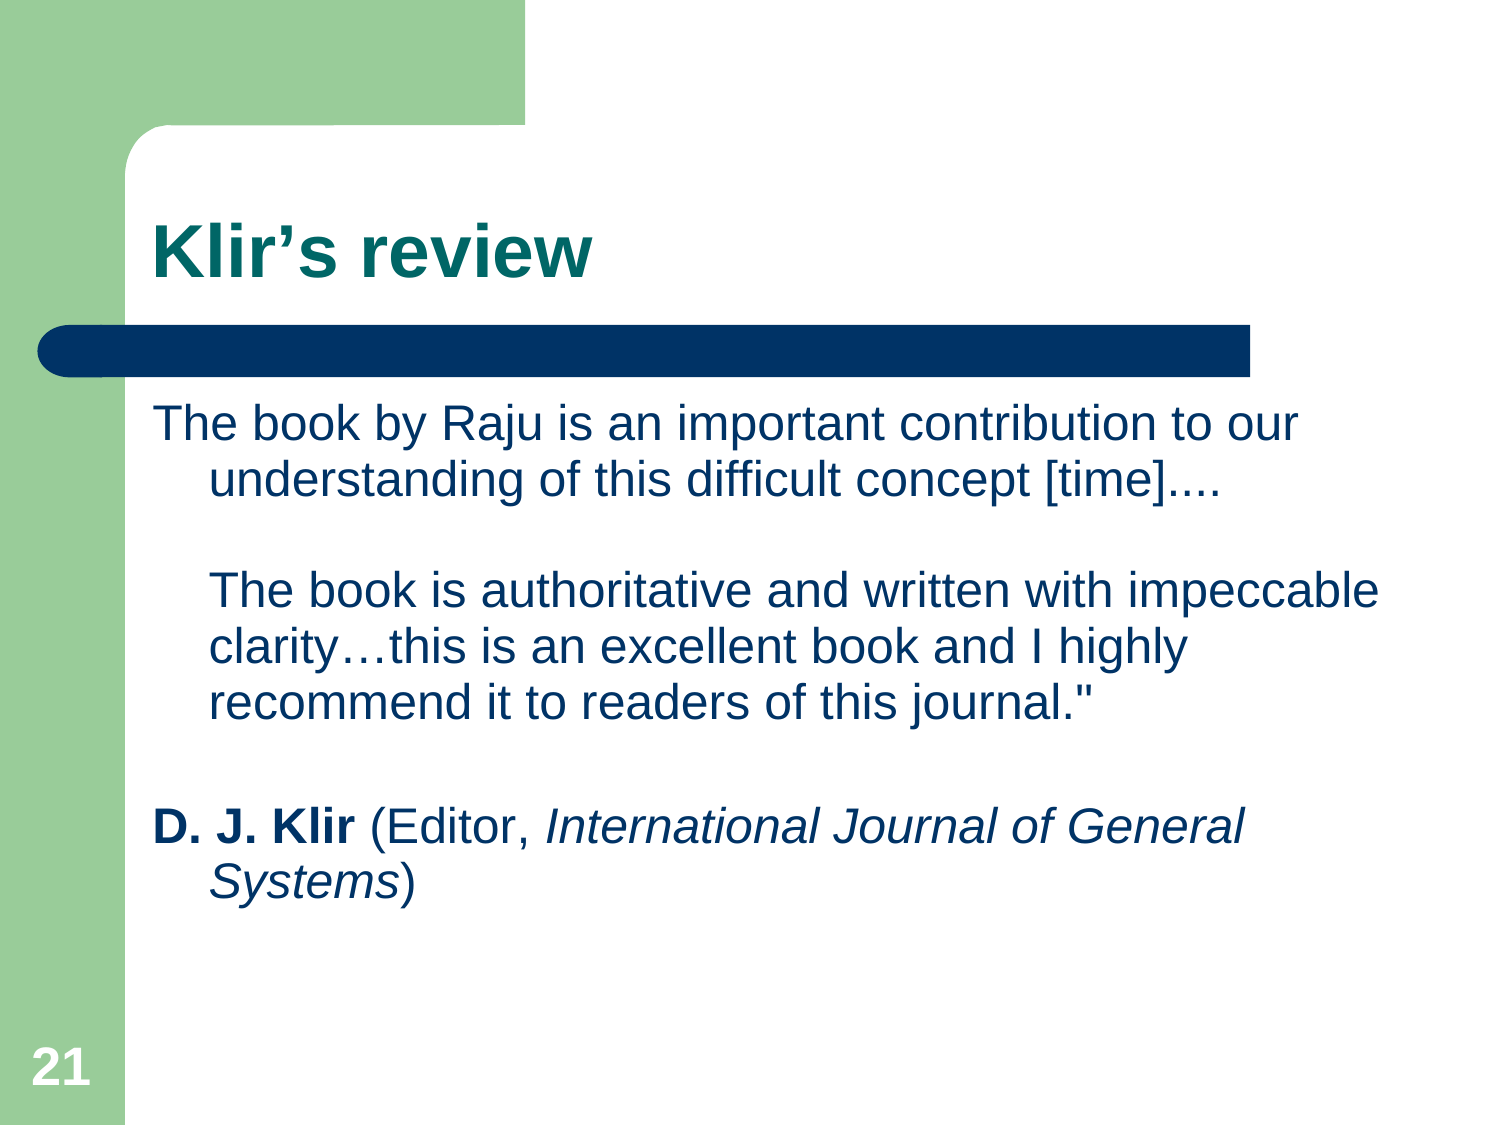

# Klir’s review
The book by Raju is an important contribution to our understanding of this difficult concept [time]....
The book is authoritative and written with impeccable clarity…this is an excellent book and I highly recommend it to readers of this journal."
D. J. Klir (Editor, International Journal of General Systems)
21